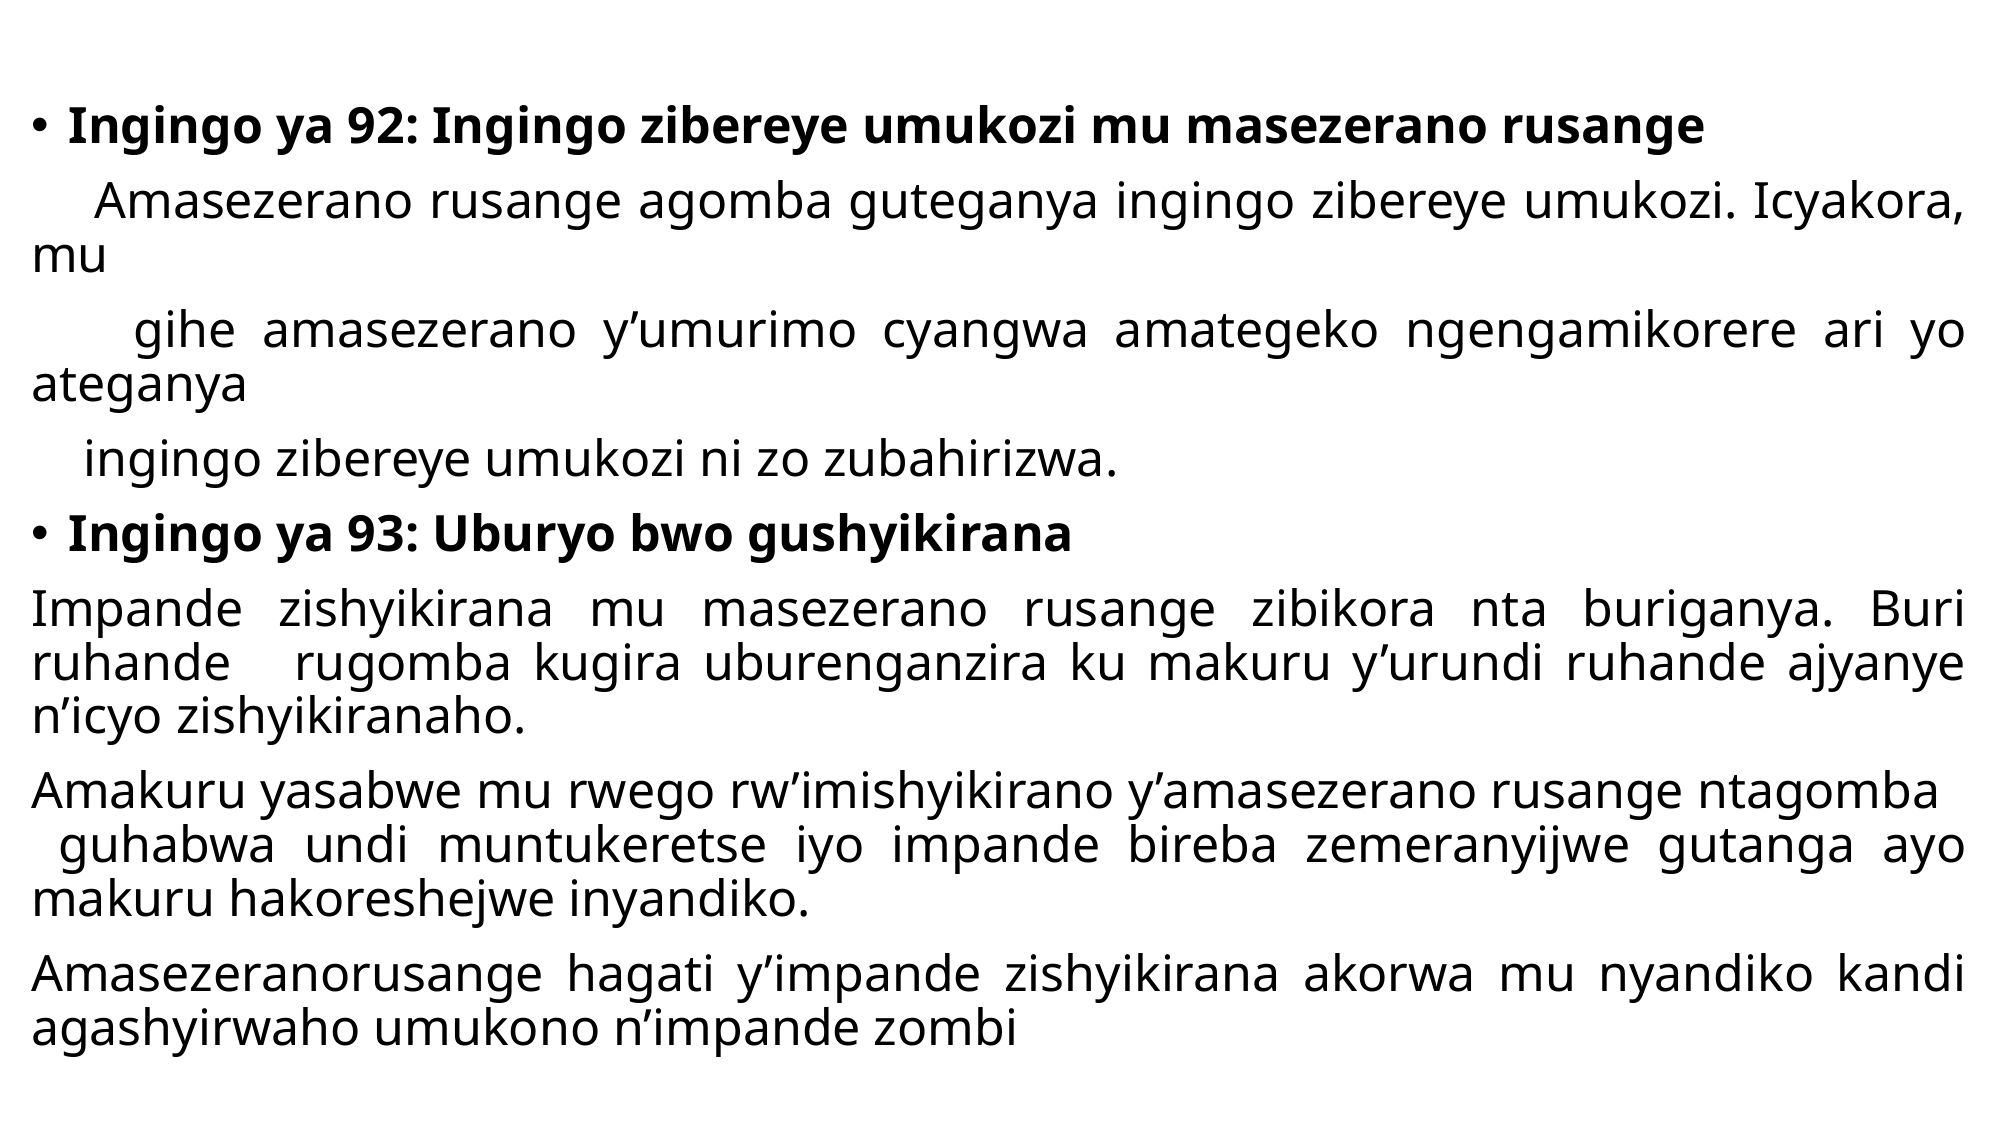

# Ingingo ya 92: Ingingo zibereye umukozi mu masezerano rusange
 Amasezerano rusange agomba guteganya ingingo zibereye umukozi. Icyakora, mu
 gihe amasezerano y’umurimo cyangwa amategeko ngengamikorere ari yo ateganya
 ingingo zibereye umukozi ni zo zubahirizwa.
Ingingo ya 93: Uburyo bwo gushyikirana
Impande zishyikirana mu masezerano rusange zibikora nta buriganya. Buri ruhande rugomba kugira uburenganzira ku makuru y’urundi ruhande ajyanye n’icyo zishyikiranaho.
Amakuru yasabwe mu rwego rw’imishyikirano y’amasezerano rusange ntagomba guhabwa undi muntukeretse iyo impande bireba zemeranyijwe gutanga ayo makuru hakoreshejwe inyandiko.
Amasezeranorusange hagati y’impande zishyikirana akorwa mu nyandiko kandi agashyirwaho umukono n’impande zombi